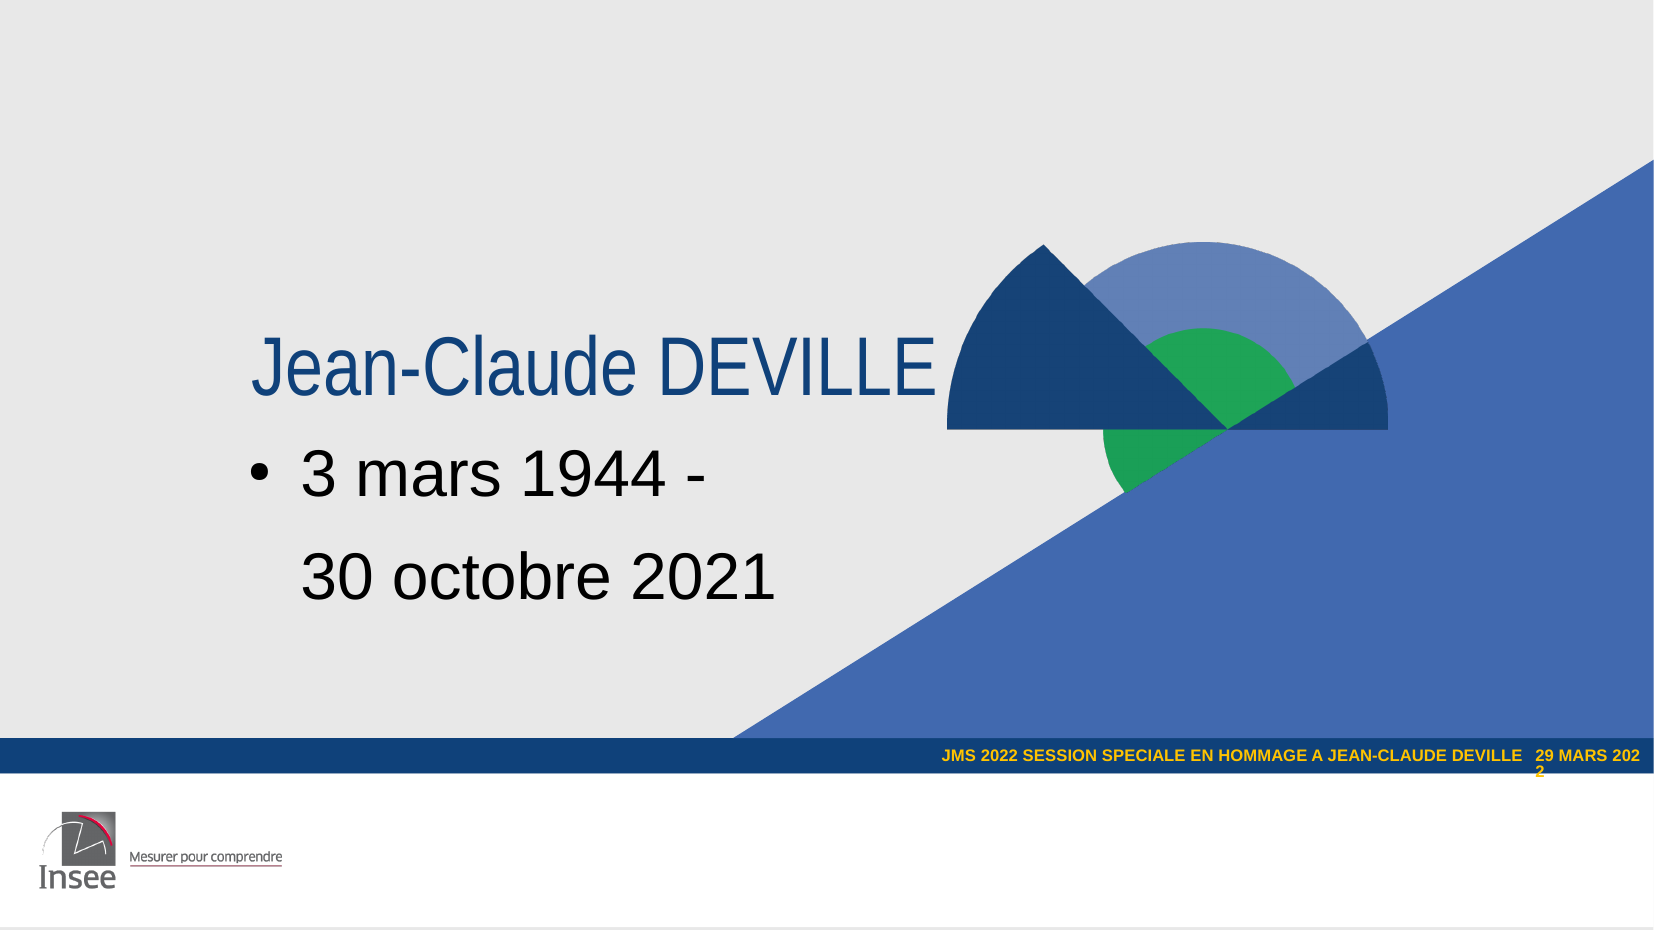

# Jean-Claude DEVILLE
3 mars 1944 -
30 octobre 2021
JMS 2022 SESSION SPECIALE EN HOMMAGE A JEAN-CLAUDE DEVILLE
29 MARS 2022